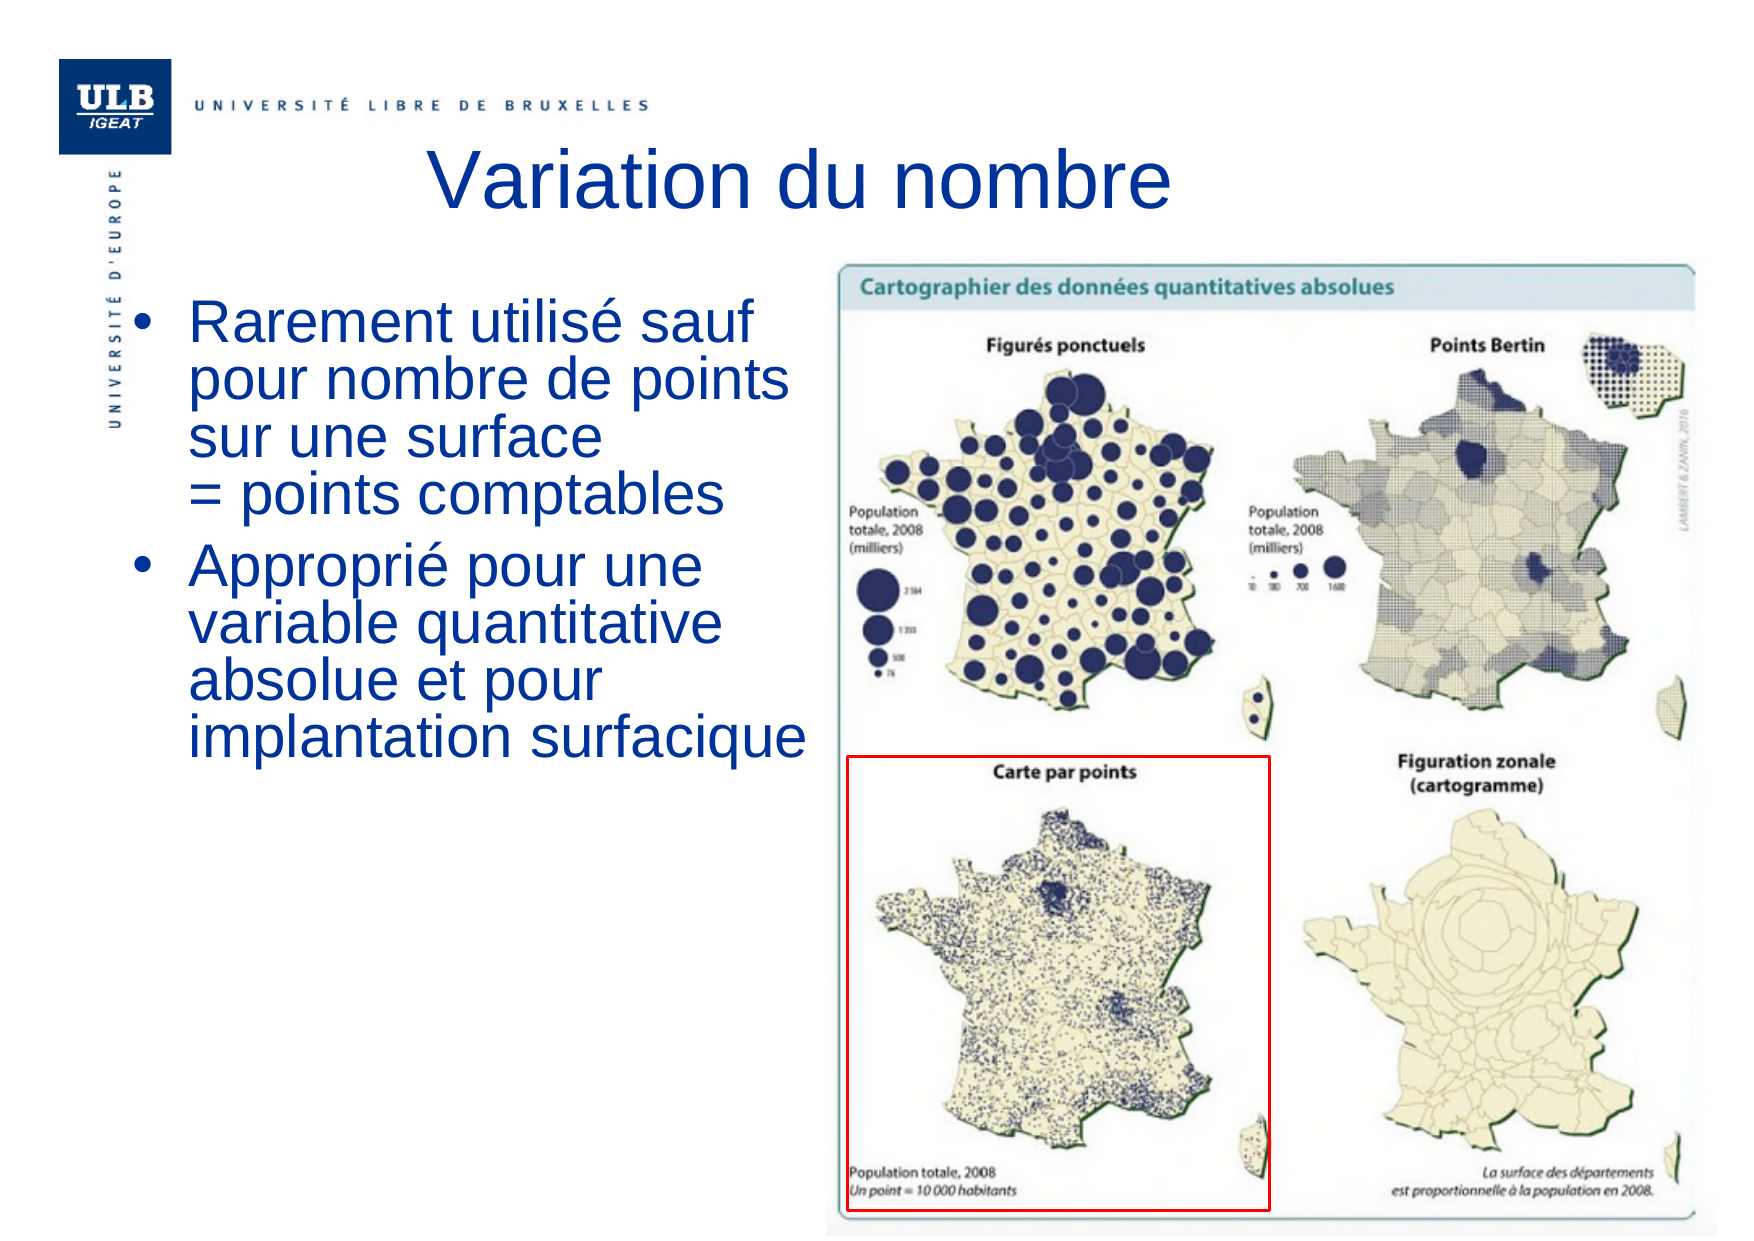

# Variation du nombre
Rarement utilisé sauf
pour nombre de points
sur une surface
= points comptables
Approprié pour une
variable quantitative
absolue et pour
implantation surfacique
GEOG-F-105 - Méthodologie de la géographie humaine I
50